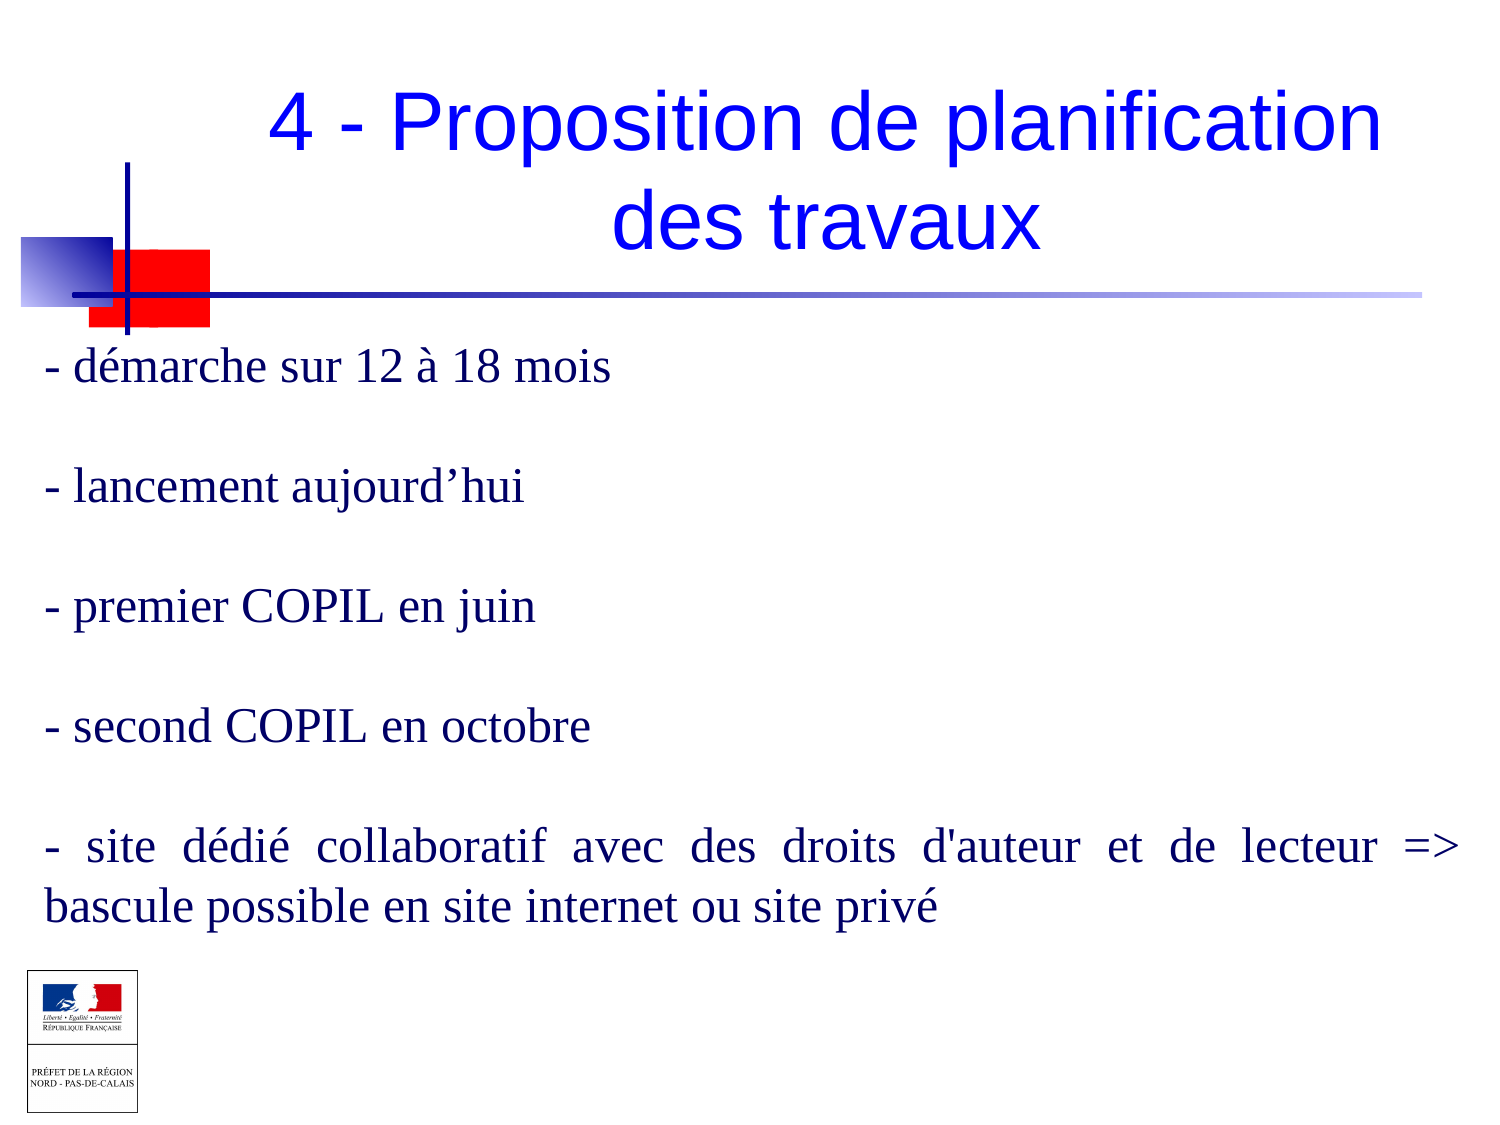

# 4 - Proposition de planification des travaux
- démarche sur 12 à 18 mois
- lancement aujourd’hui
- premier COPIL en juin
- second COPIL en octobre
- site dédié collaboratif avec des droits d'auteur et de lecteur => bascule possible en site internet ou site privé